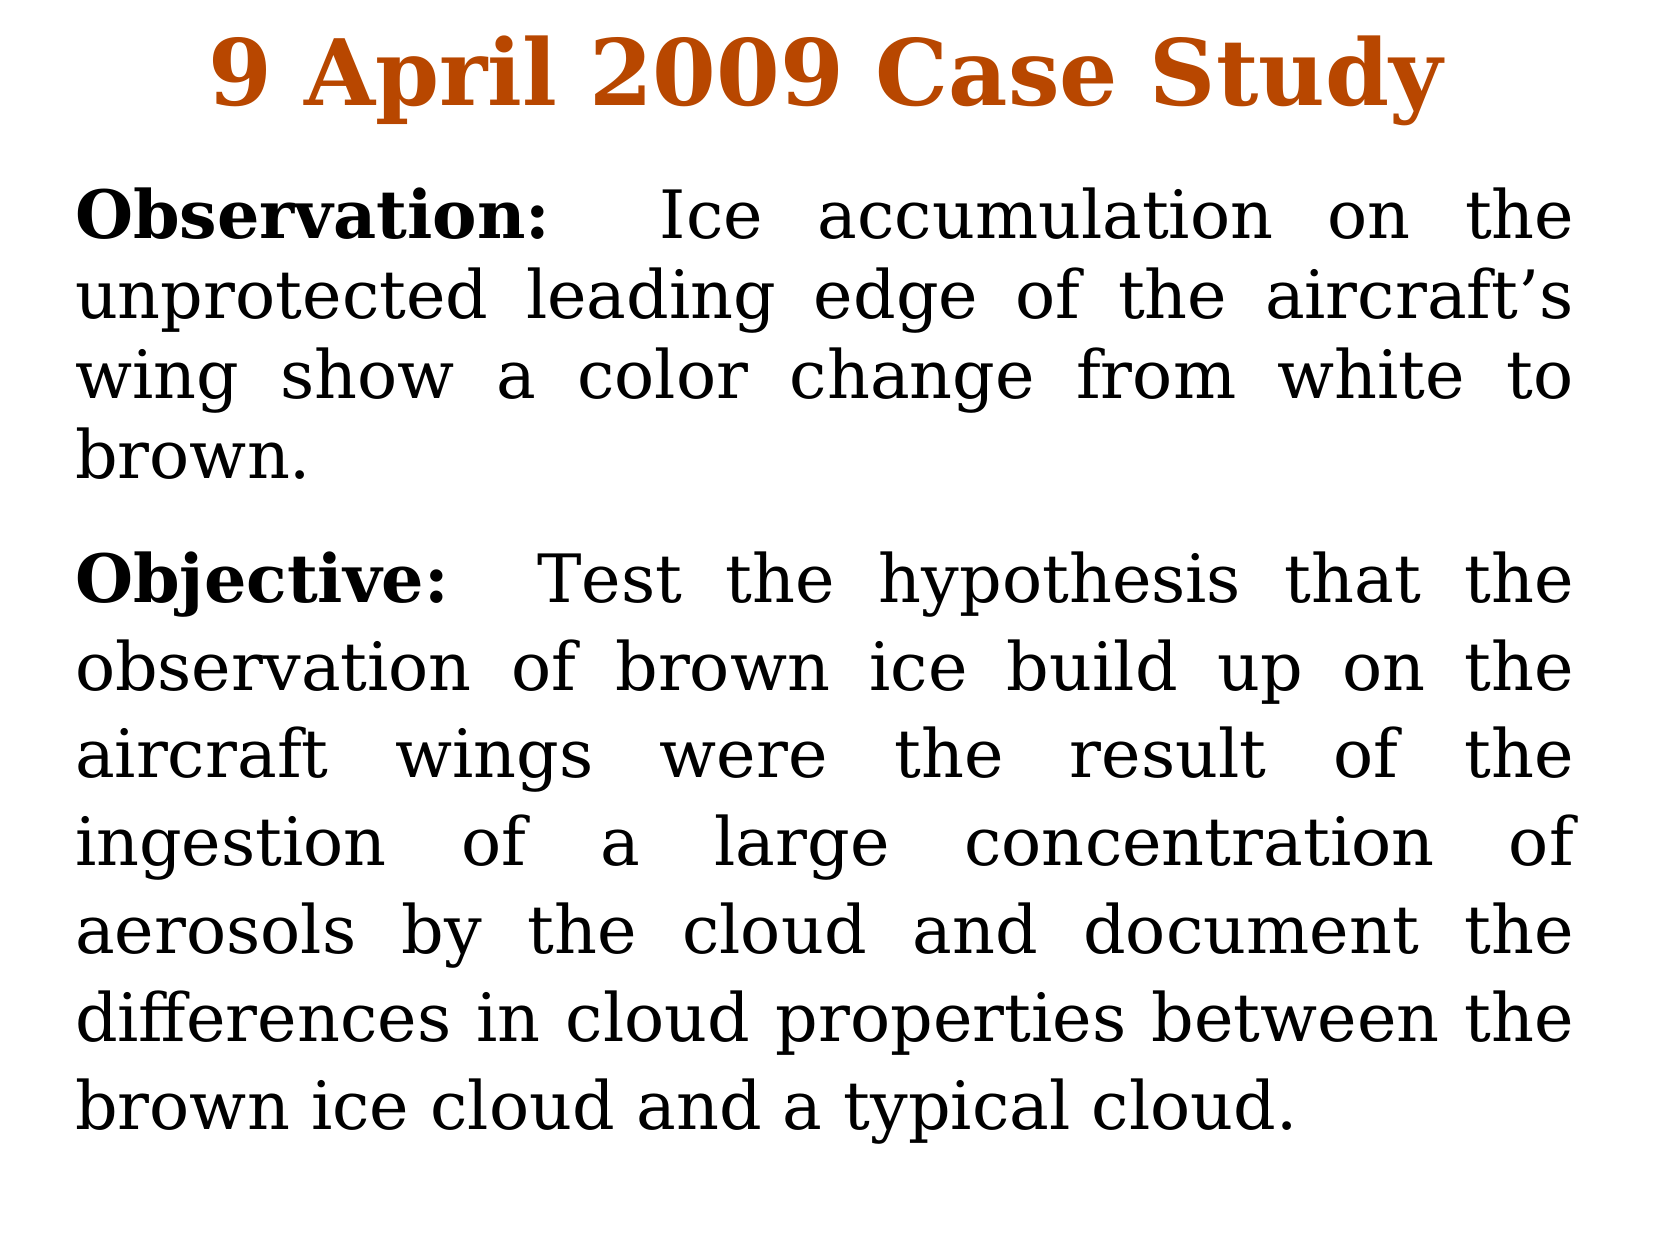

9 April 2009 Case Study
Observation: Ice accumulation on the unprotected leading edge of the aircraft’s wing show a color change from white to brown.
Objective: Test the hypothesis that the observation of brown ice build up on the aircraft wings were the result of the ingestion of a large concentration of aerosols by the cloud and document the differences in cloud properties between the brown ice cloud and a typical cloud.